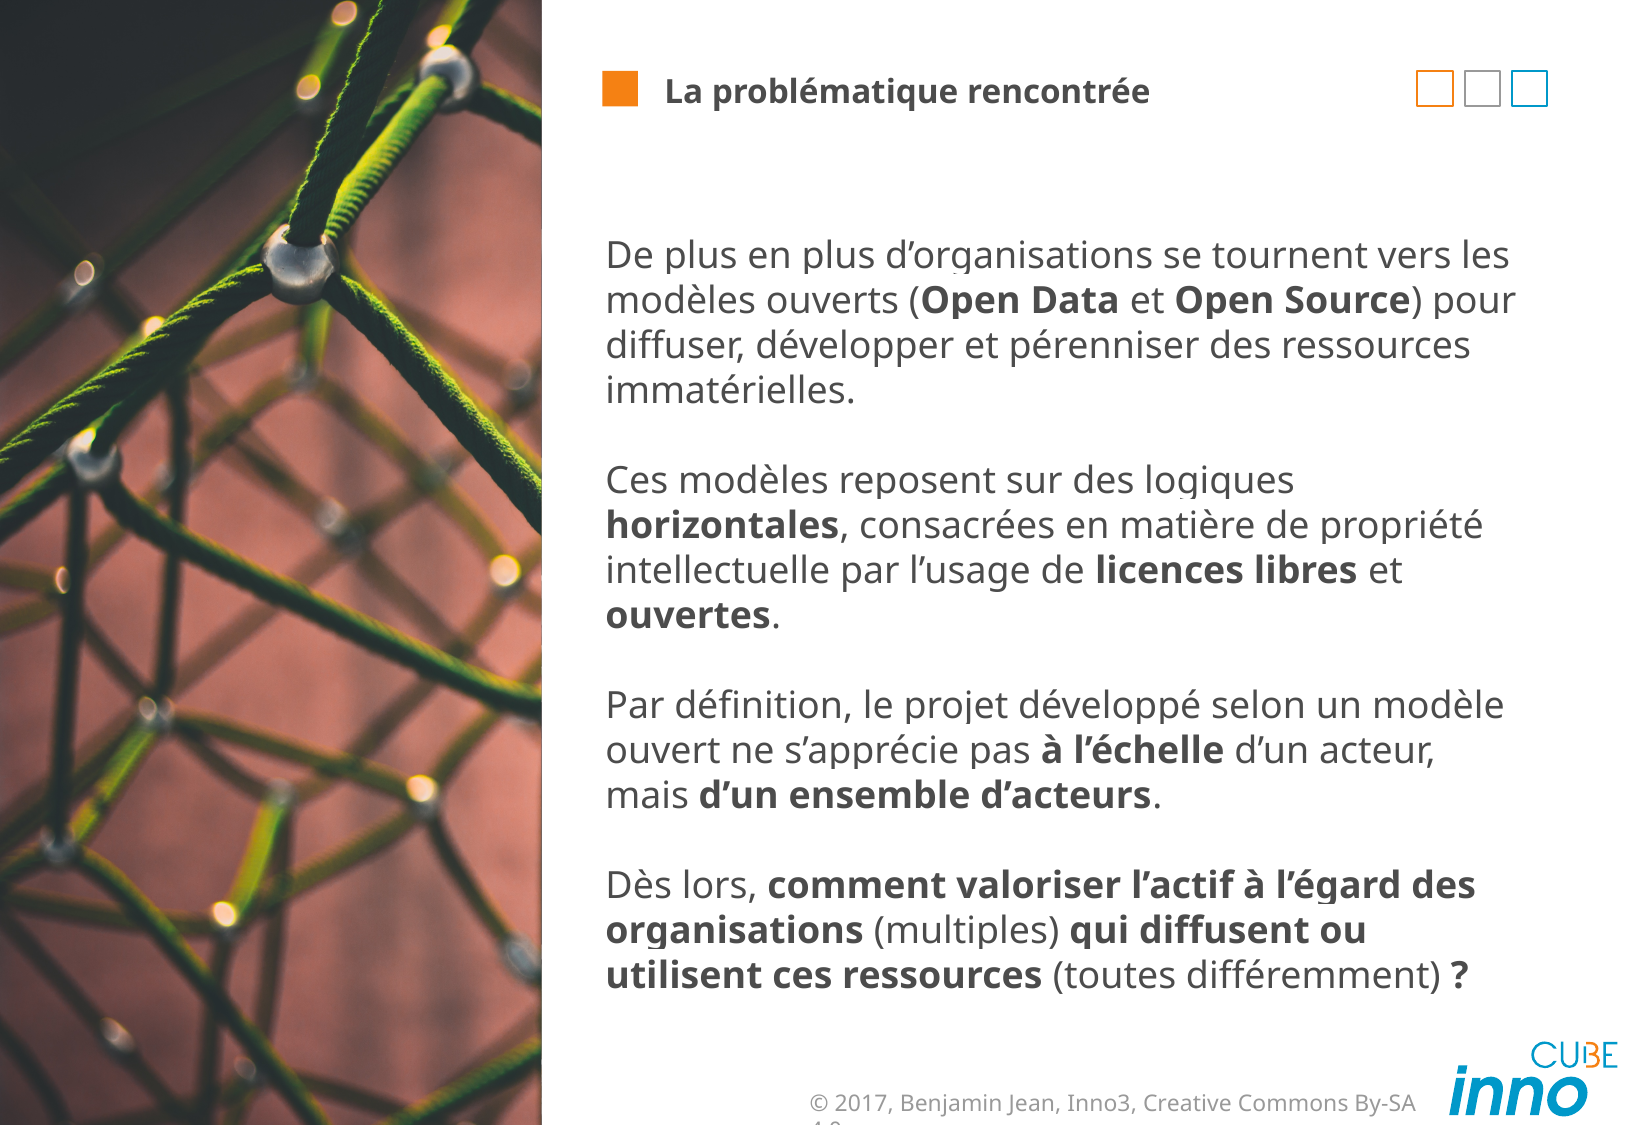

La problématique rencontrée
De plus en plus d’organisations se tournent vers les modèles ouverts (Open Data et Open Source) pour diffuser, développer et pérenniser des ressources immatérielles.
Ces modèles reposent sur des logiques horizontales, consacrées en matière de propriété intellectuelle par l’usage de licences libres et ouvertes.
Par définition, le projet développé selon un modèle ouvert ne s’apprécie pas à l’échelle d’un acteur, mais d’un ensemble d’acteurs.
Dès lors, comment valoriser l’actif à l’égard des organisations (multiples) qui diffusent ou utilisent ces ressources (toutes différemment) ?